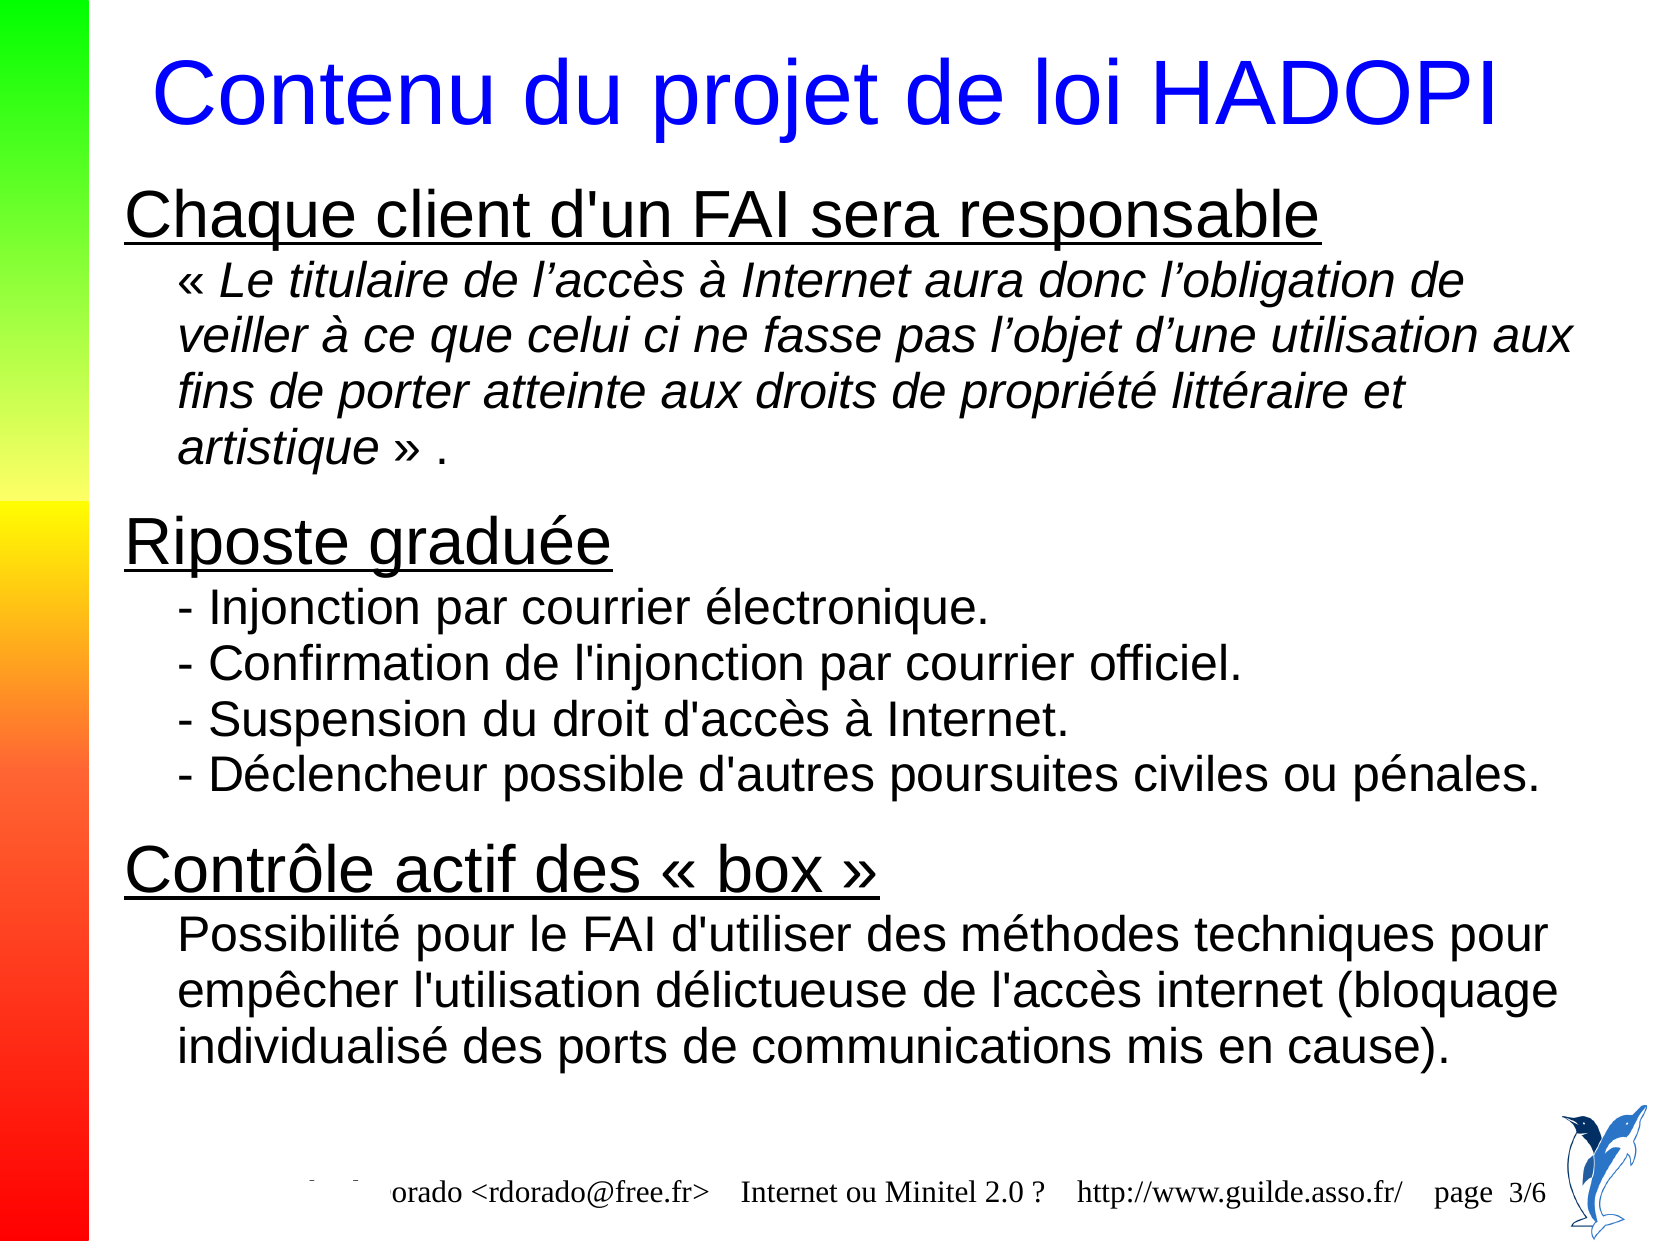

# Contenu du projet de loi HADOPI
Chaque client d'un FAI sera responsable
« Le titulaire de l’accès à Internet aura donc l’obligation de veiller à ce que celui ci ne fasse pas l’objet d’une utilisation aux fins de porter atteinte aux droits de propriété littéraire et artistique » .
Riposte graduée
- Injonction par courrier électronique.
- Confirmation de l'injonction par courrier officiel.
- Suspension du droit d'accès à Internet.
- Déclencheur possible d'autres poursuites civiles ou pénales.
Contrôle actif des « box »
Possibilité pour le FAI d'utiliser des méthodes techniques pour empêcher l'utilisation délictueuse de l'accès internet (bloquage individualisé des ports de communications mis en cause).